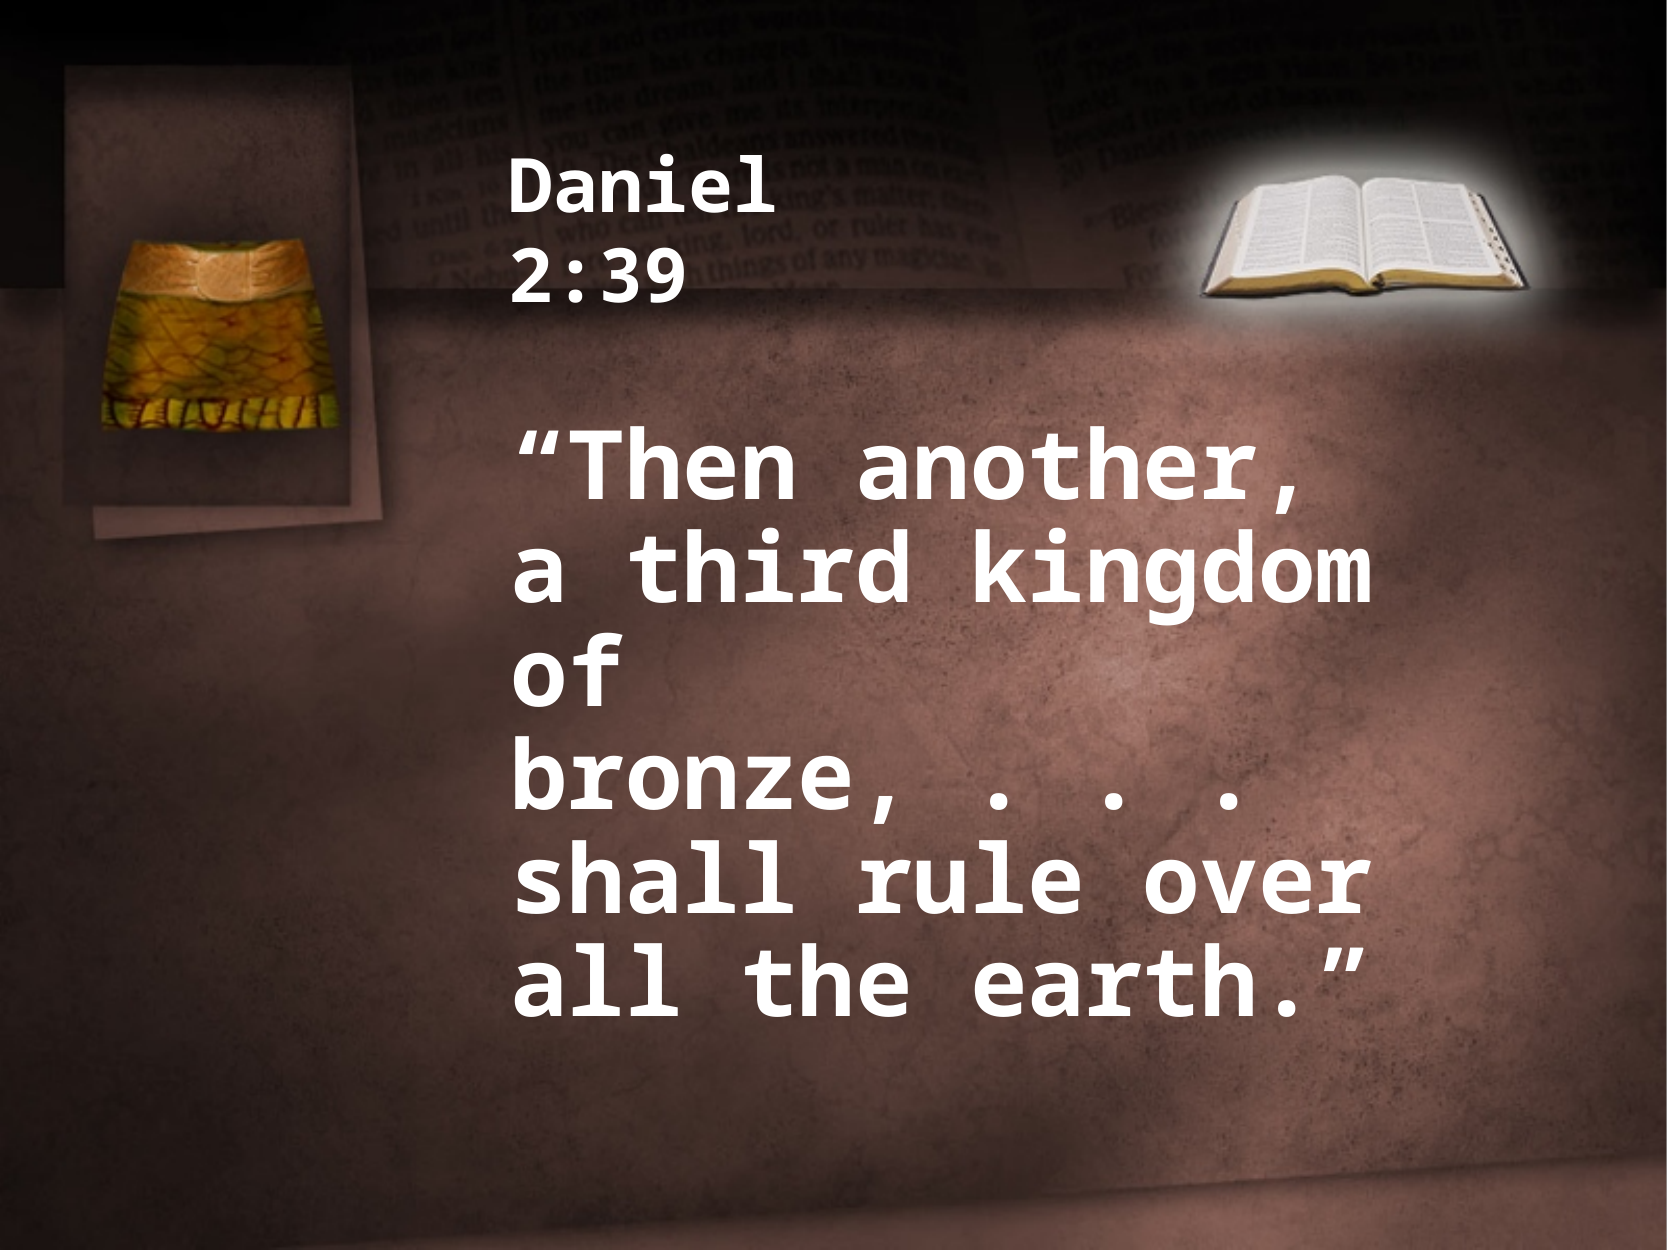

Daniel 2:39
“Then another, a third kingdom of bronze, . . . shall rule over all the earth.”